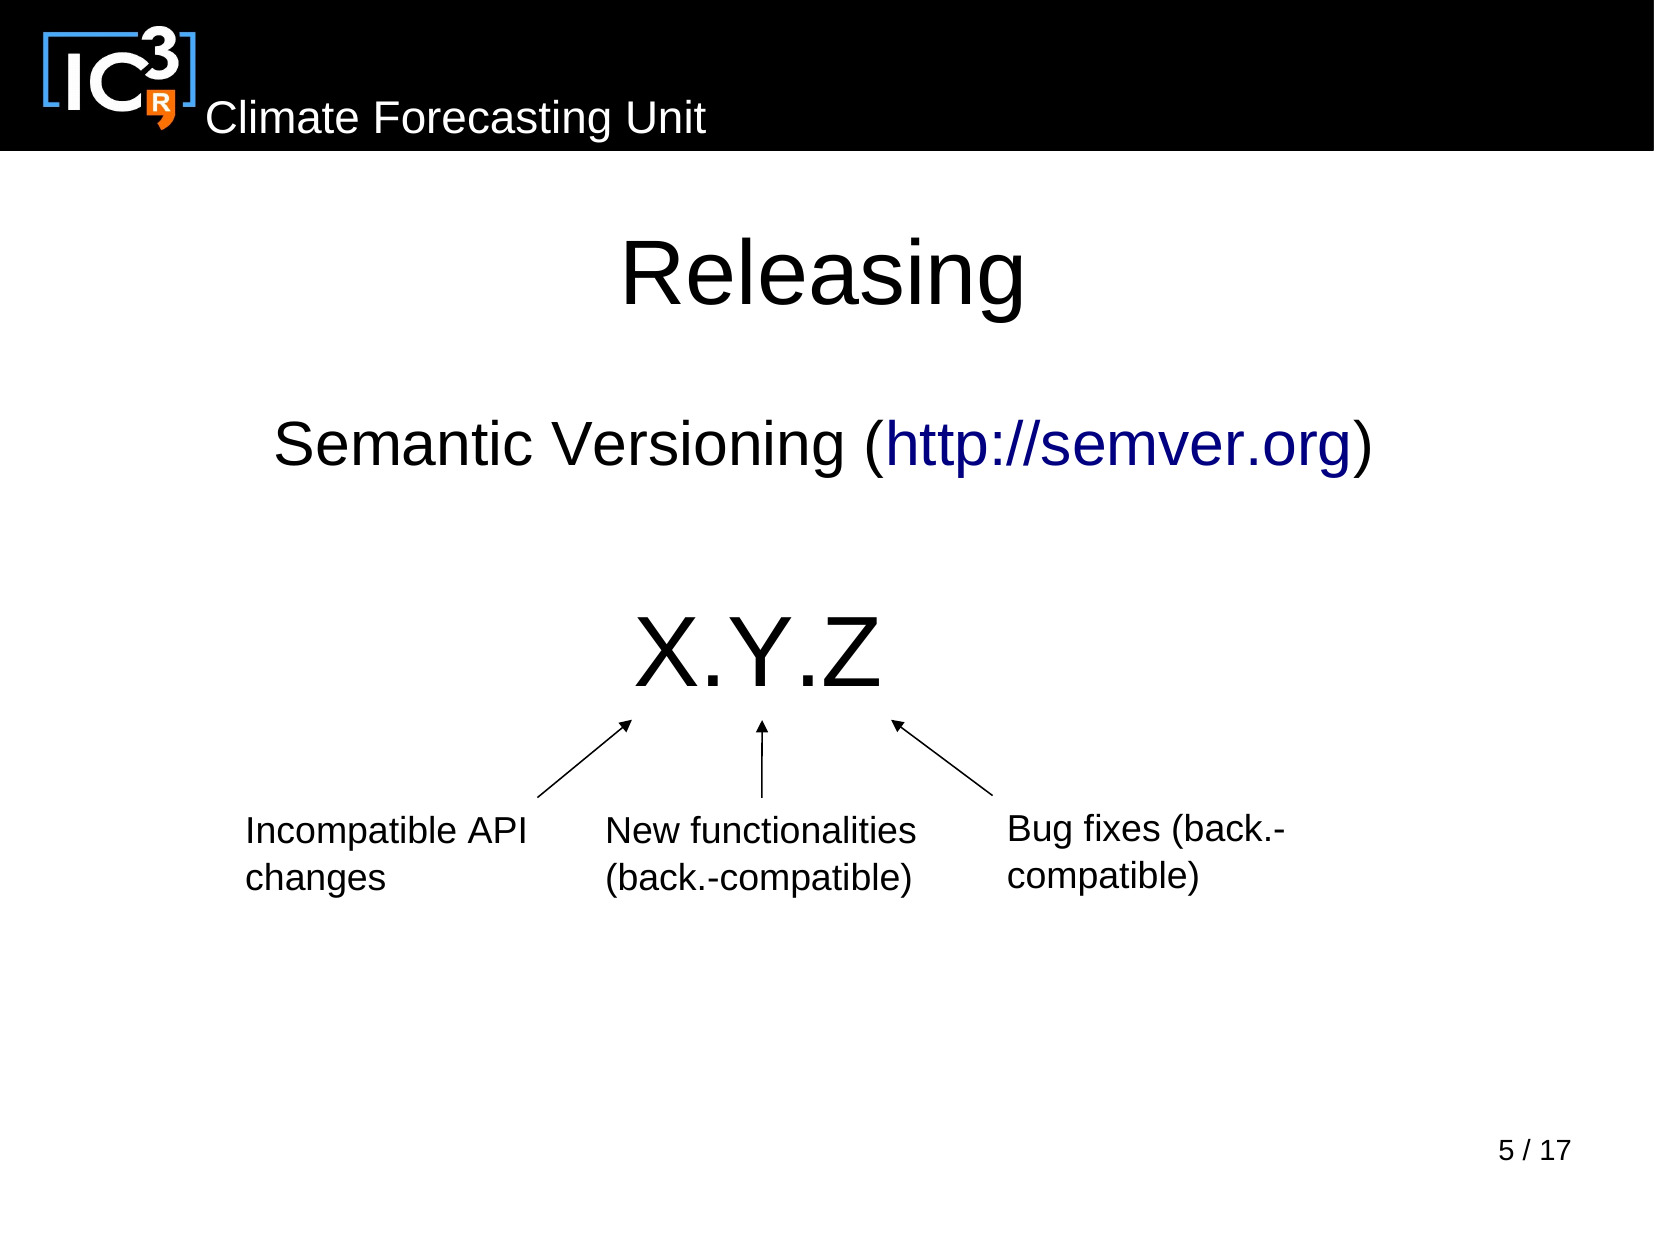

Releasing
Semantic Versioning (http://semver.org)
 X.Y.Z
Bug fixes (back.-compatible)
Incompatible API changes
New functionalities (back.-compatible)
5